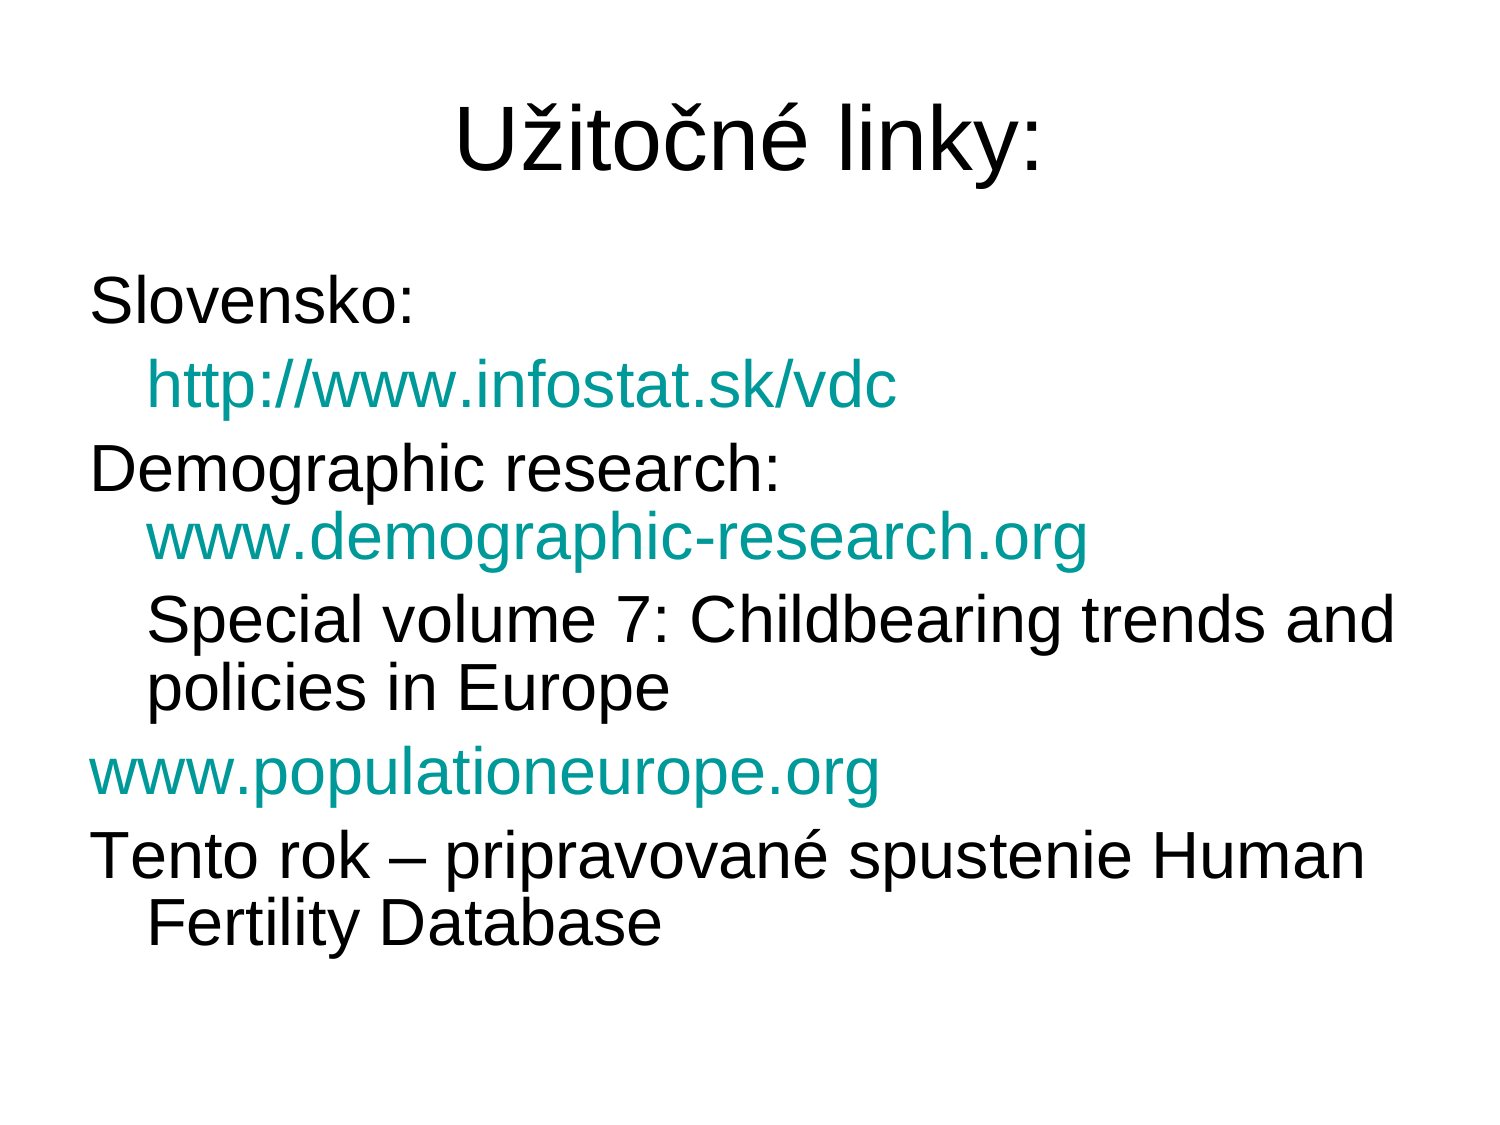

# Užitočné linky:
Slovensko:
	http://www.infostat.sk/vdc
Demographic research: www.demographic-research.org
	Special volume 7: Childbearing trends and policies in Europe
www.populationeurope.org
Tento rok – pripravované spustenie Human Fertility Database